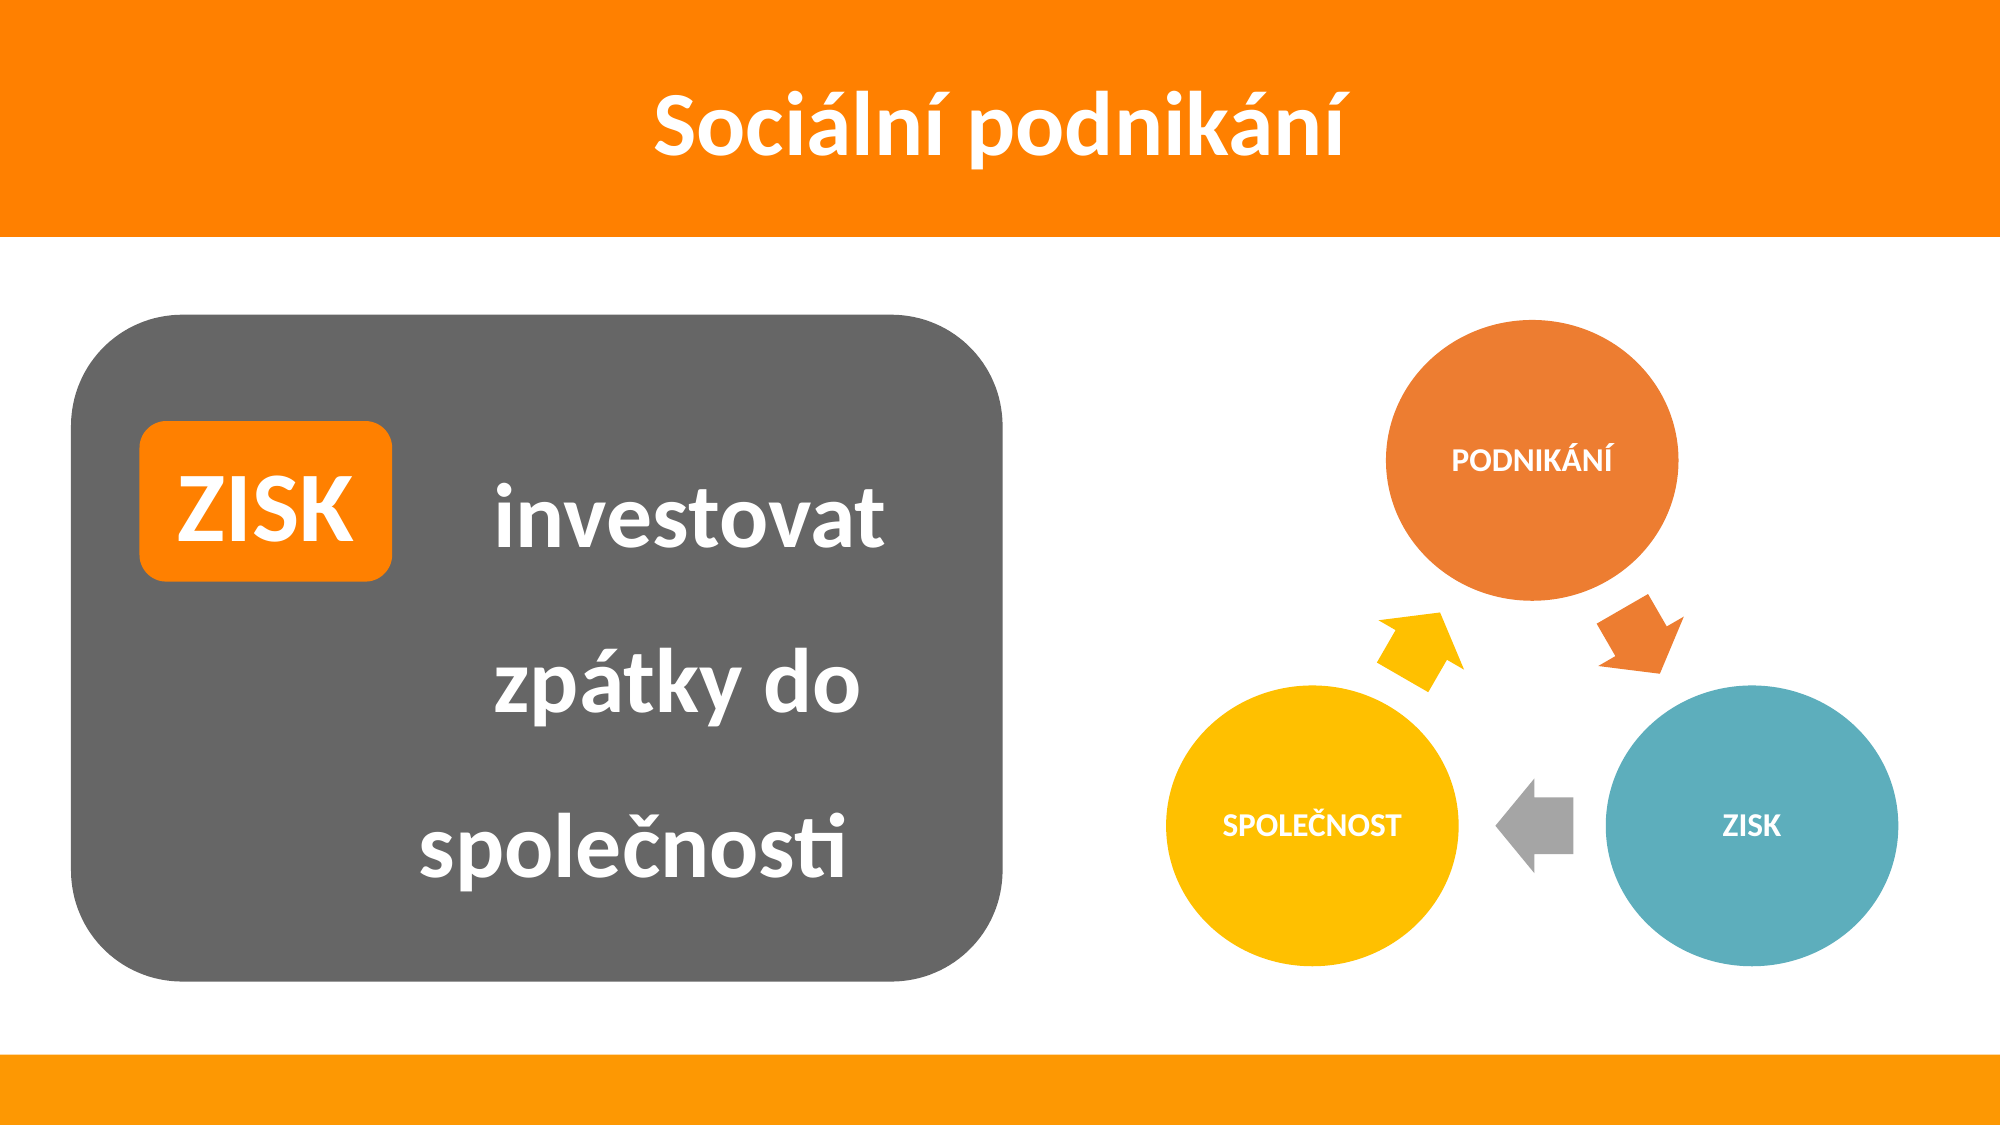

Sociální podnikání
	investovat 		zpátky do 	společnosti
PODNIKÁNÍ
SPOLEČNOST
ZISK
ZISK